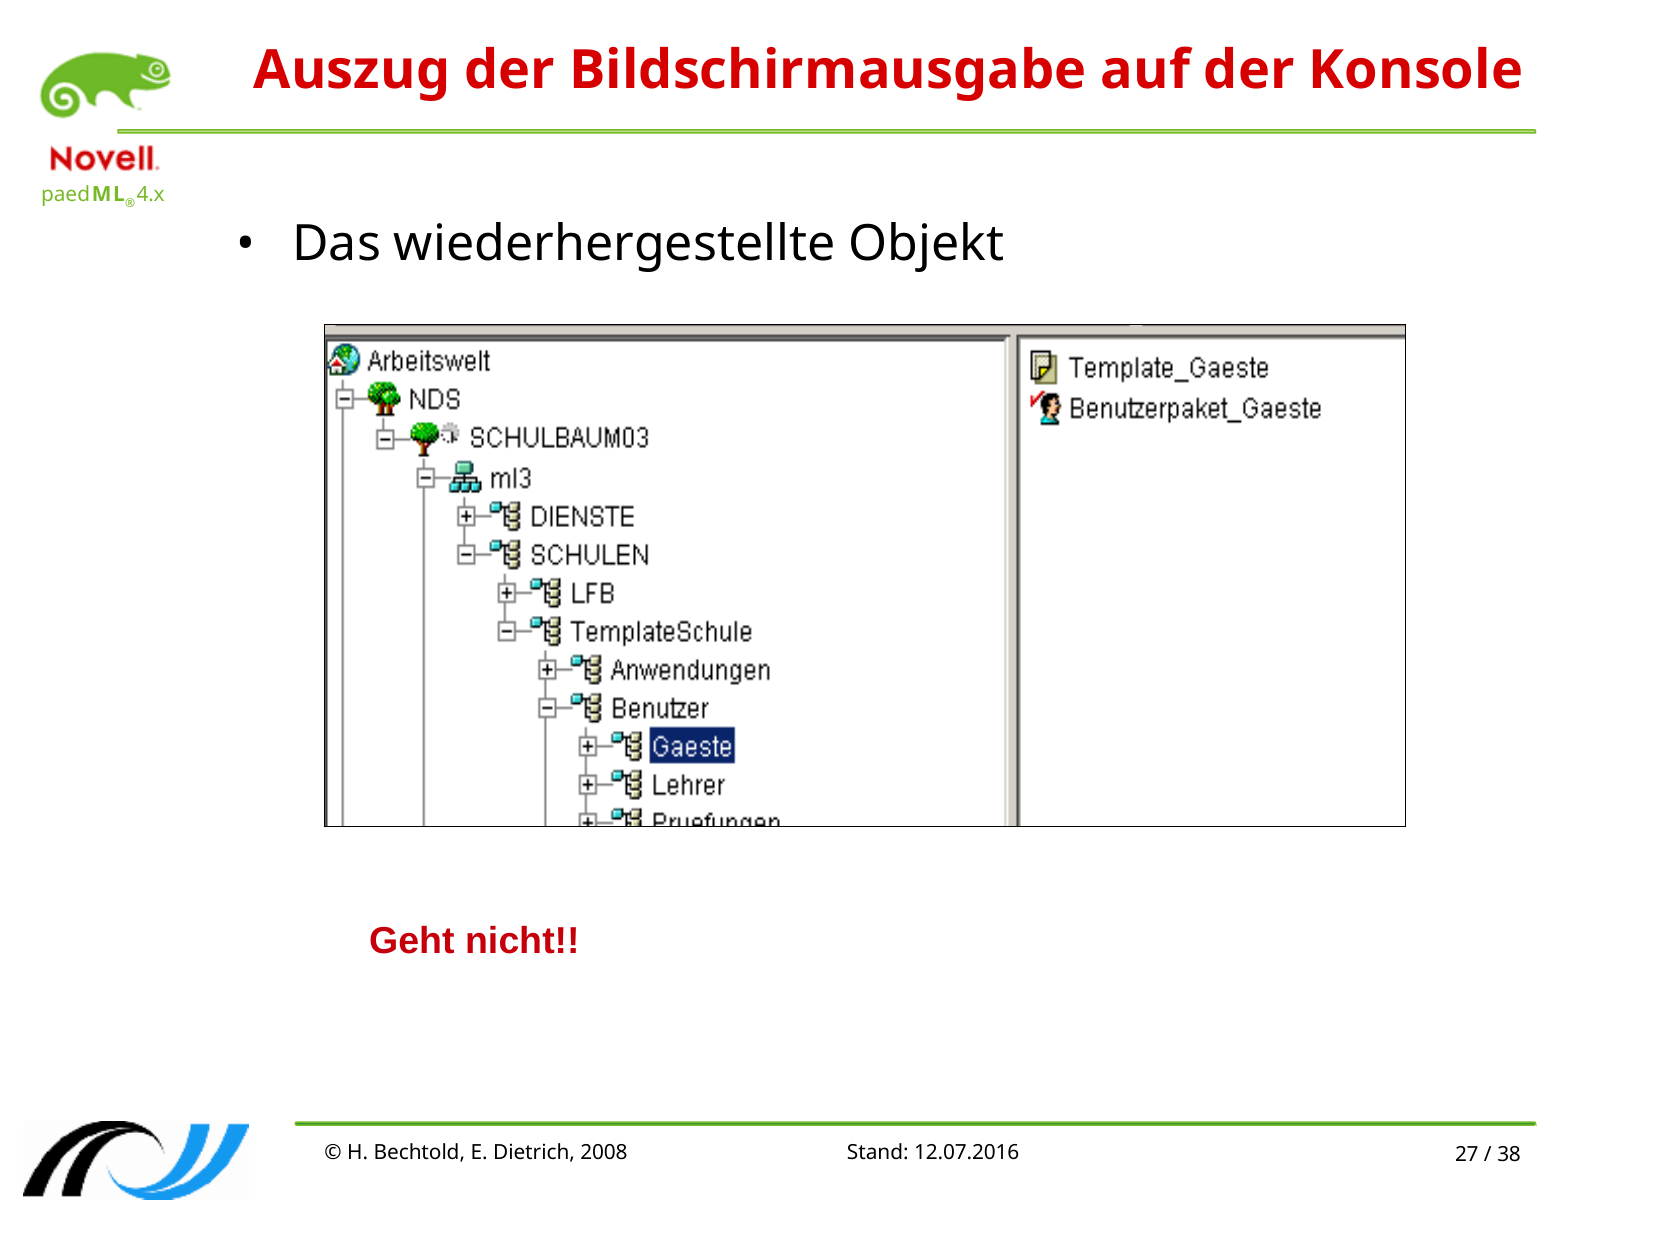

# Auszug der Bildschirmausgabe auf der Konsole
Das wiederhergestellte Objekt
Geht nicht!!
© H. Bechtold, E. Dietrich, 2008
12.07.2016
27